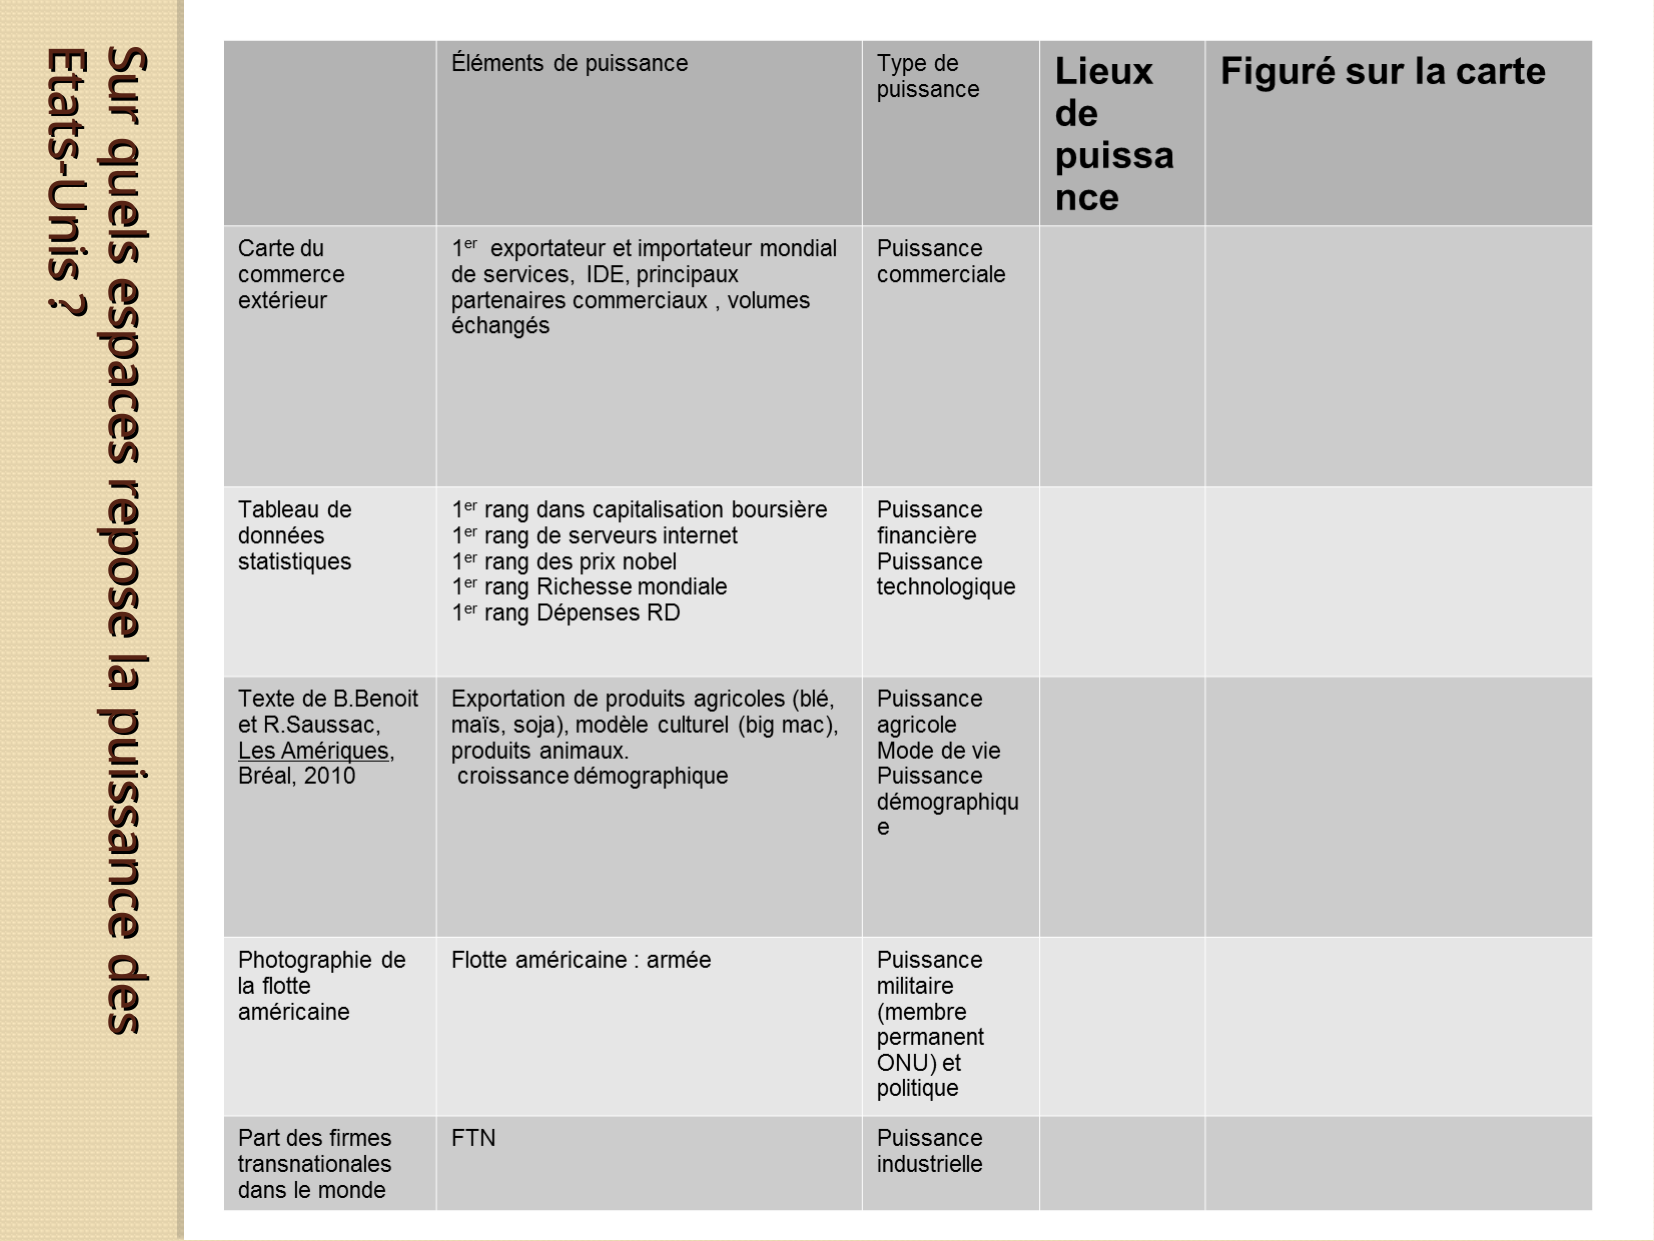

Sur quels espaces repose la puissance des Etats-Unis ?